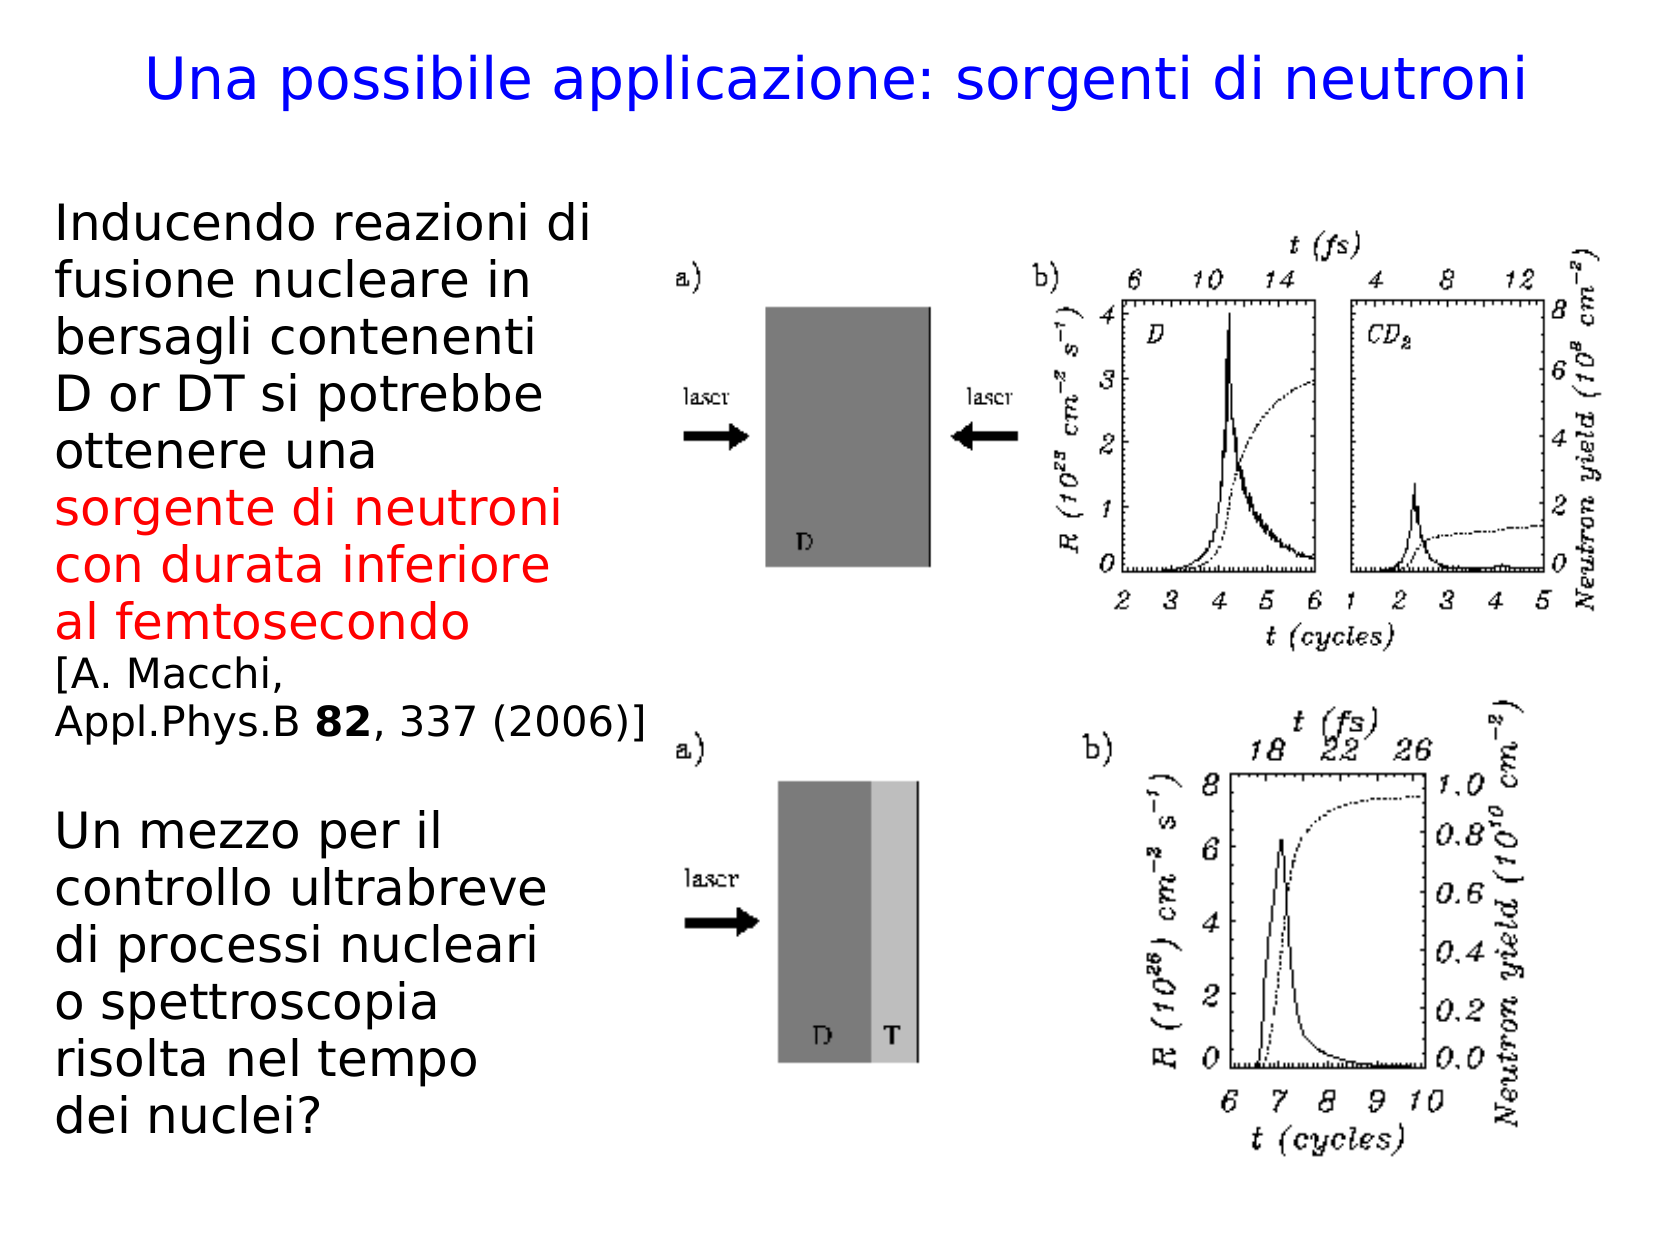

Una possibile applicazione: sorgenti di neutroni
Inducendo reazioni di
fusione nucleare in
bersagli contenenti
D or DT si potrebbe
ottenere una
sorgente di neutroni
con durata inferiore
al femtosecondo
[A. Macchi,
Appl.Phys.B 82, 337 (2006)]
Un mezzo per il
controllo ultrabreve
di processi nucleari
o spettroscopia
risolta nel tempo
dei nuclei?